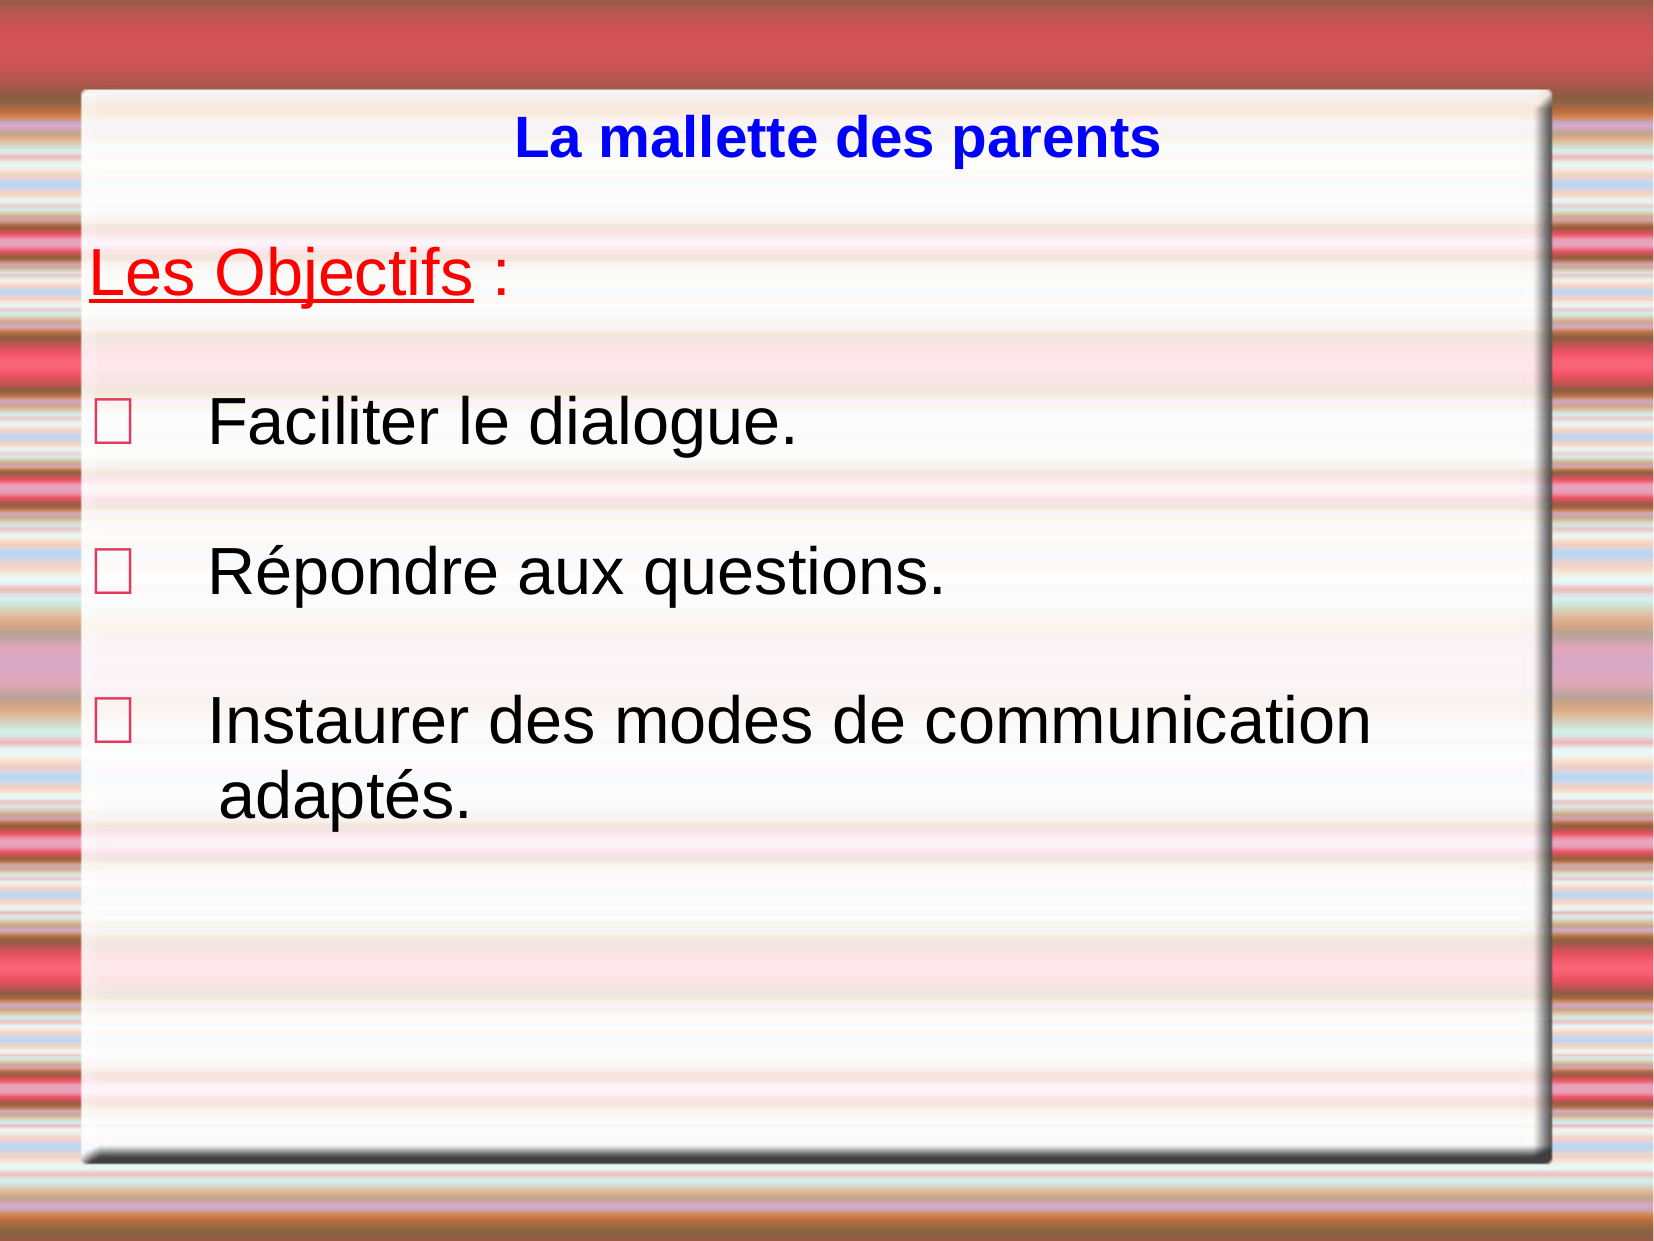

# La mallette des parents
Les Objectifs :
	Faciliter le dialogue.
	Répondre aux questions.
	Instaurer des modes de communication
 adaptés.